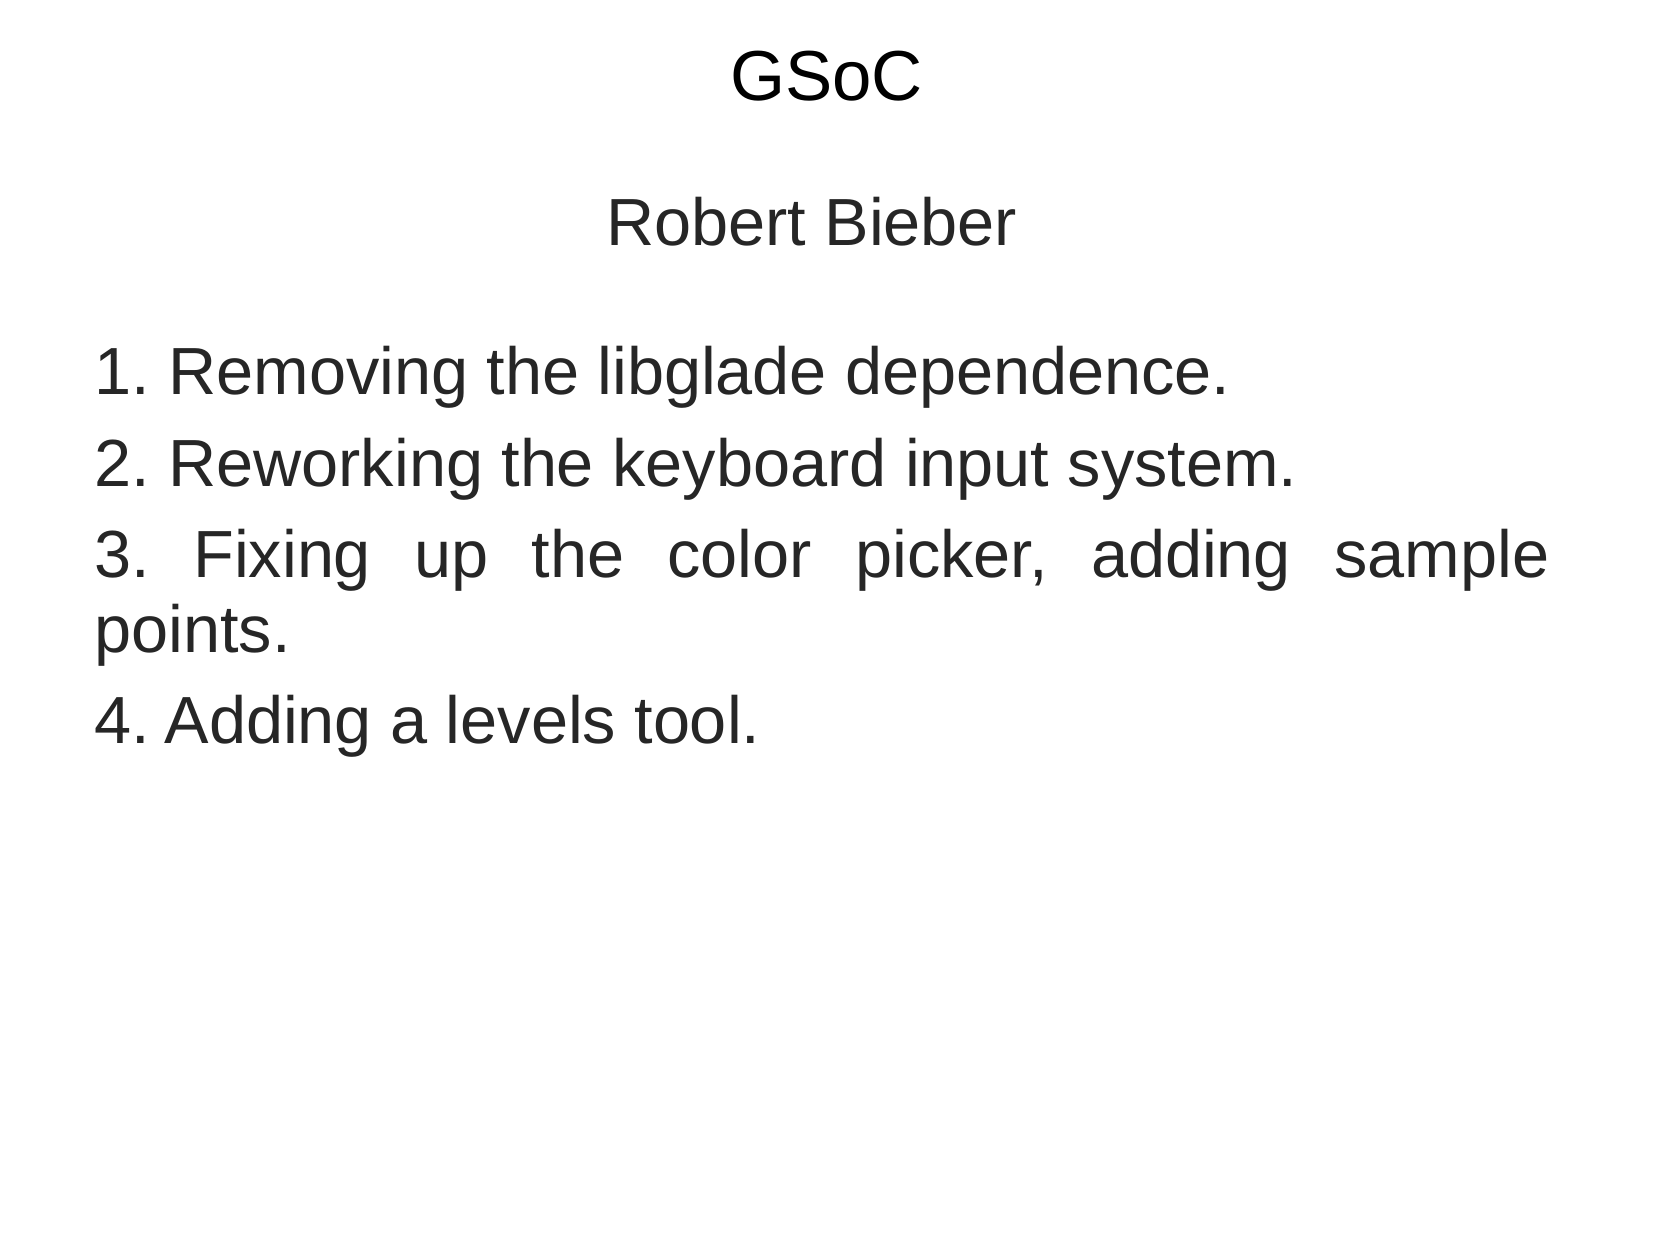

GSoC
Robert Bieber
1. Removing the libglade dependence.
2. Reworking the keyboard input system.
3. Fixing up the color picker, adding sample points.
4. Adding a levels tool.